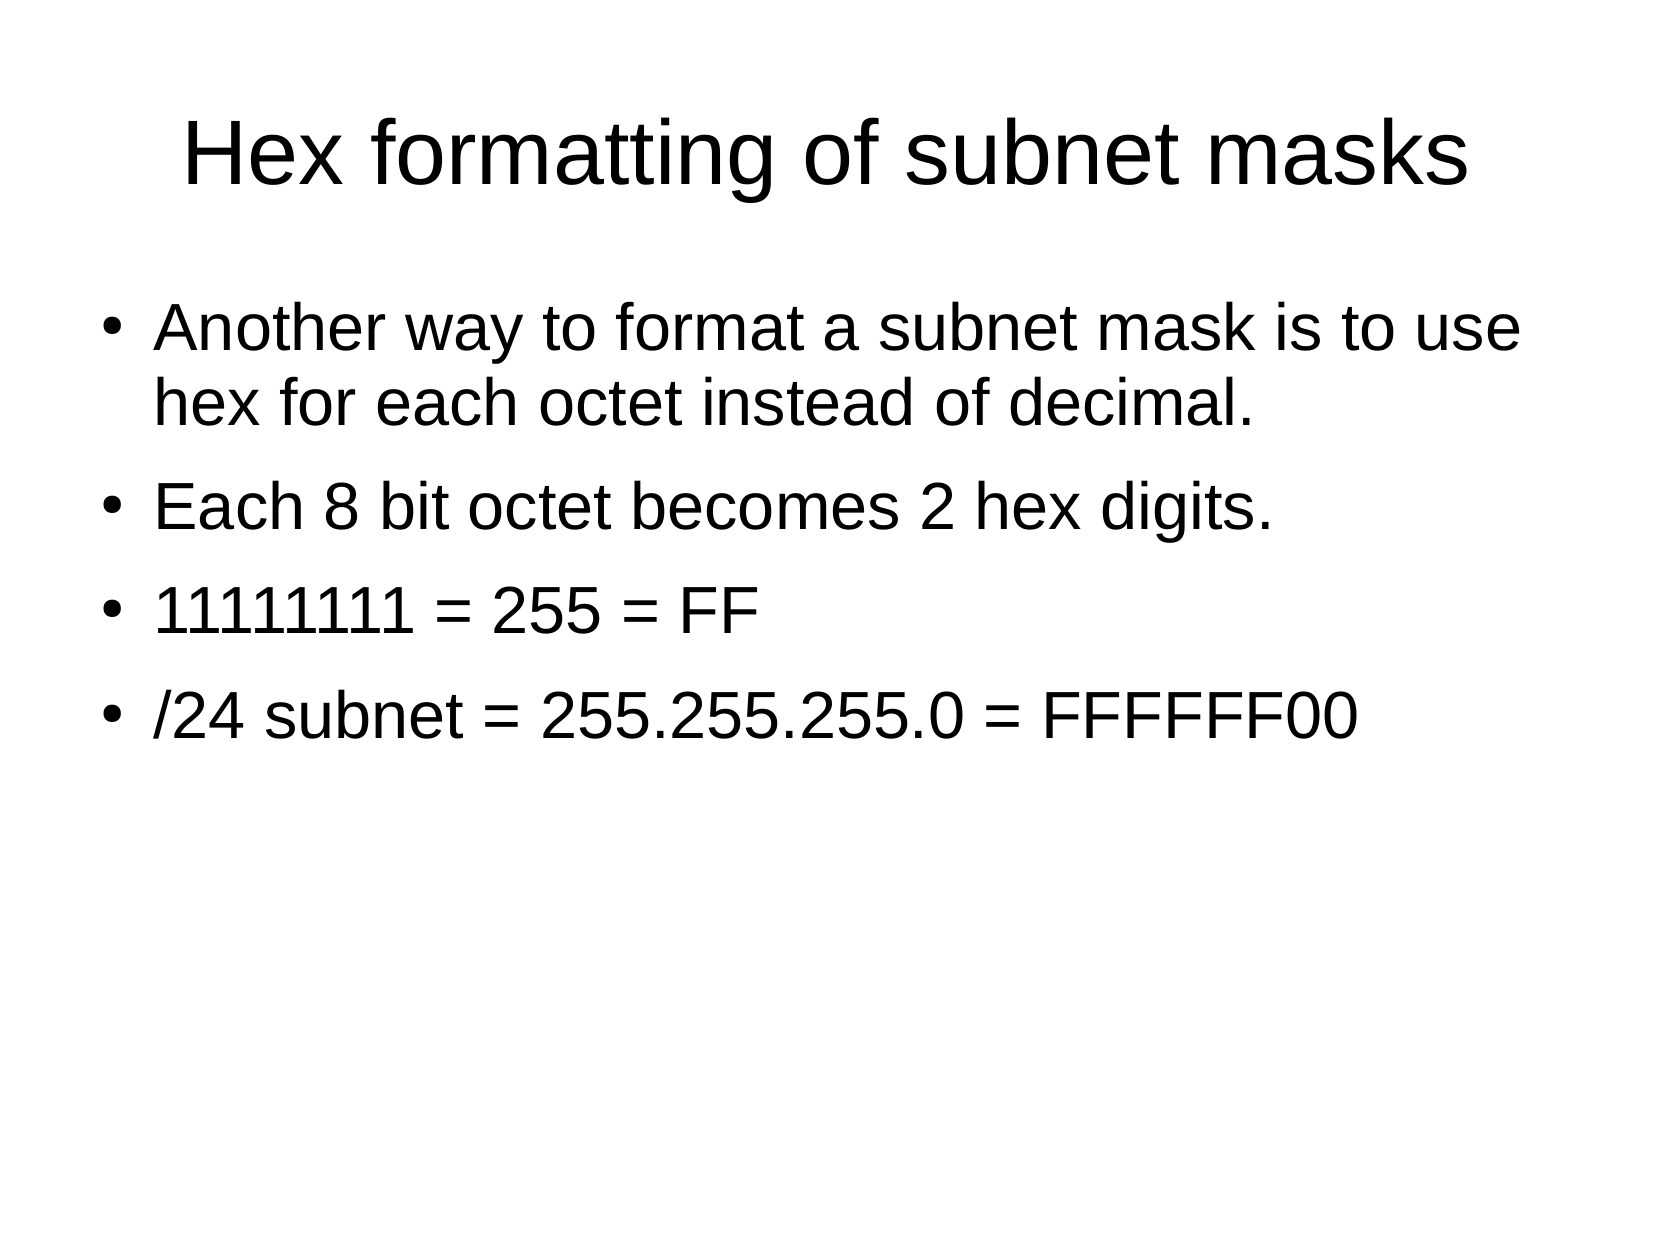

# Hex formatting of subnet masks
Another way to format a subnet mask is to use hex for each octet instead of decimal.
Each 8 bit octet becomes 2 hex digits.
11111111 = 255 = FF
/24 subnet = 255.255.255.0 = FFFFFF00